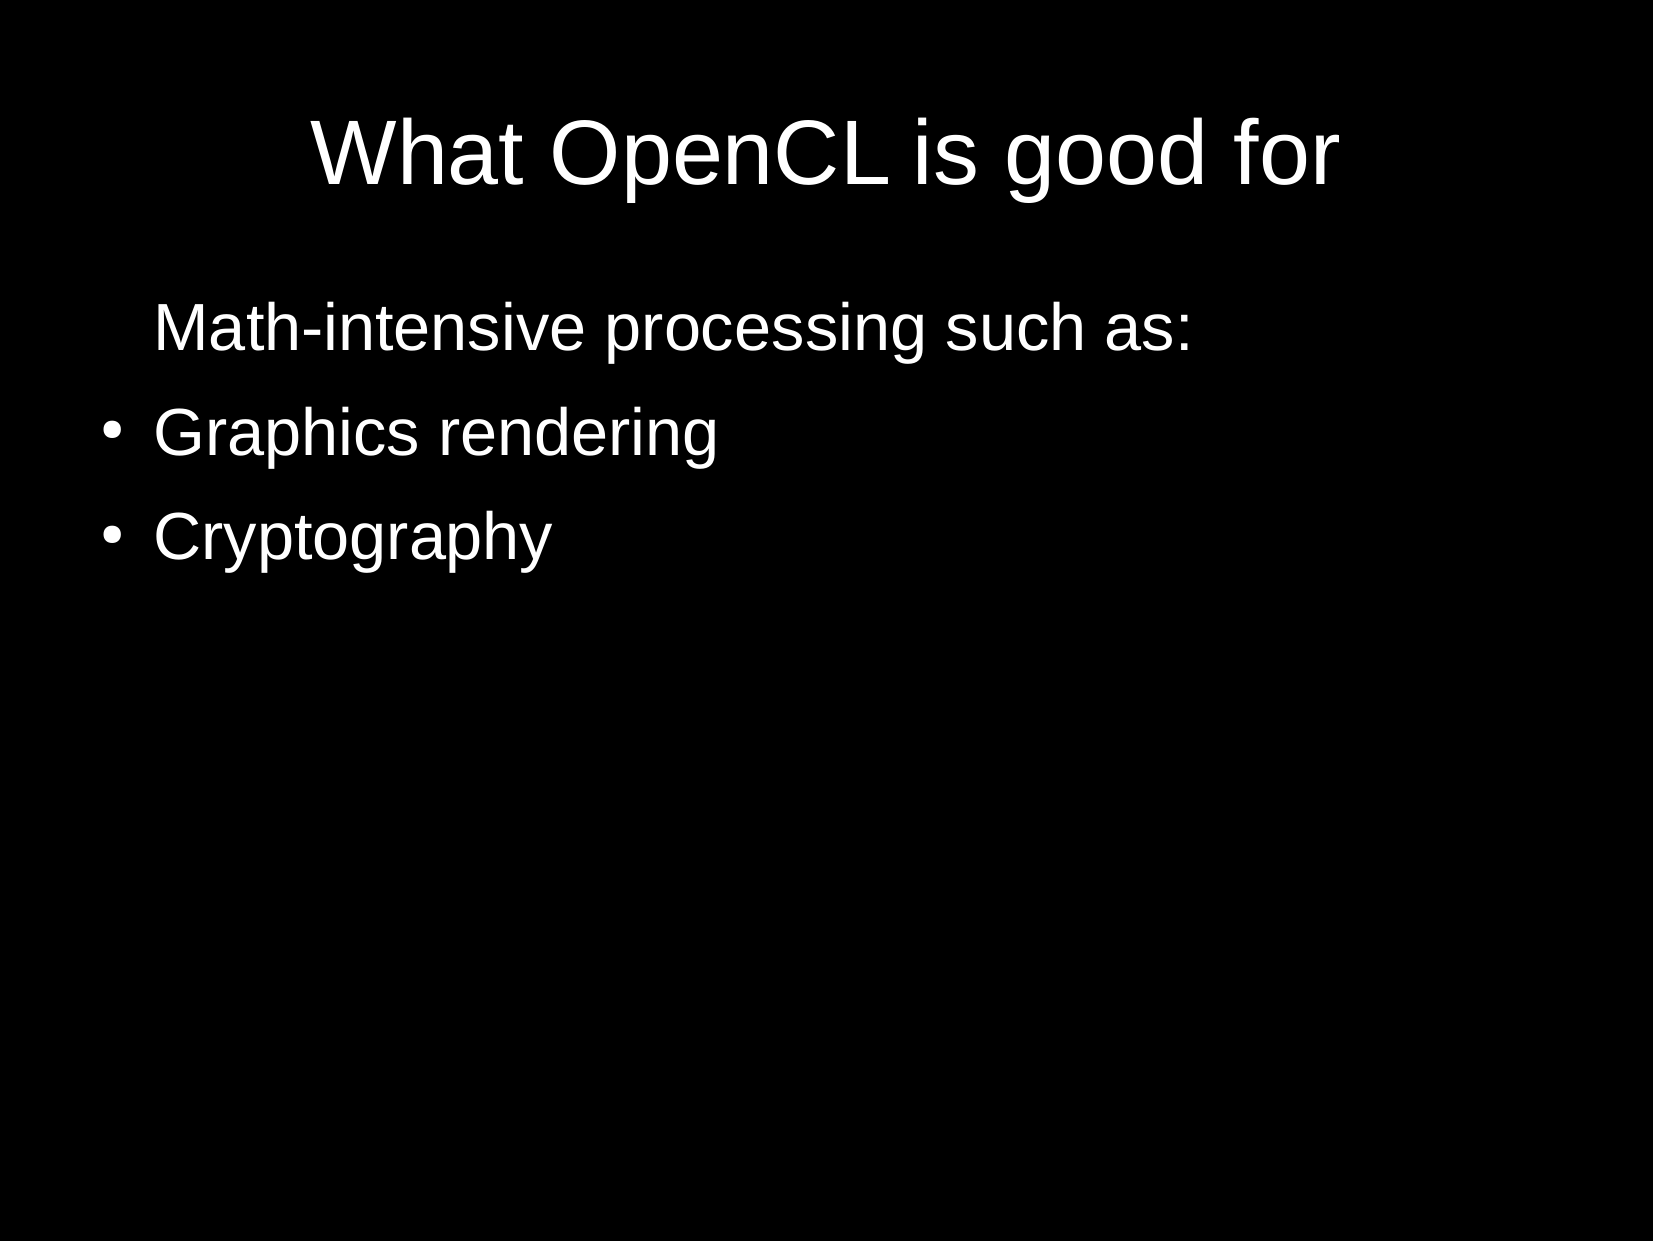

# What OpenCL is good for
Math-intensive processing such as:
Graphics rendering
Cryptography